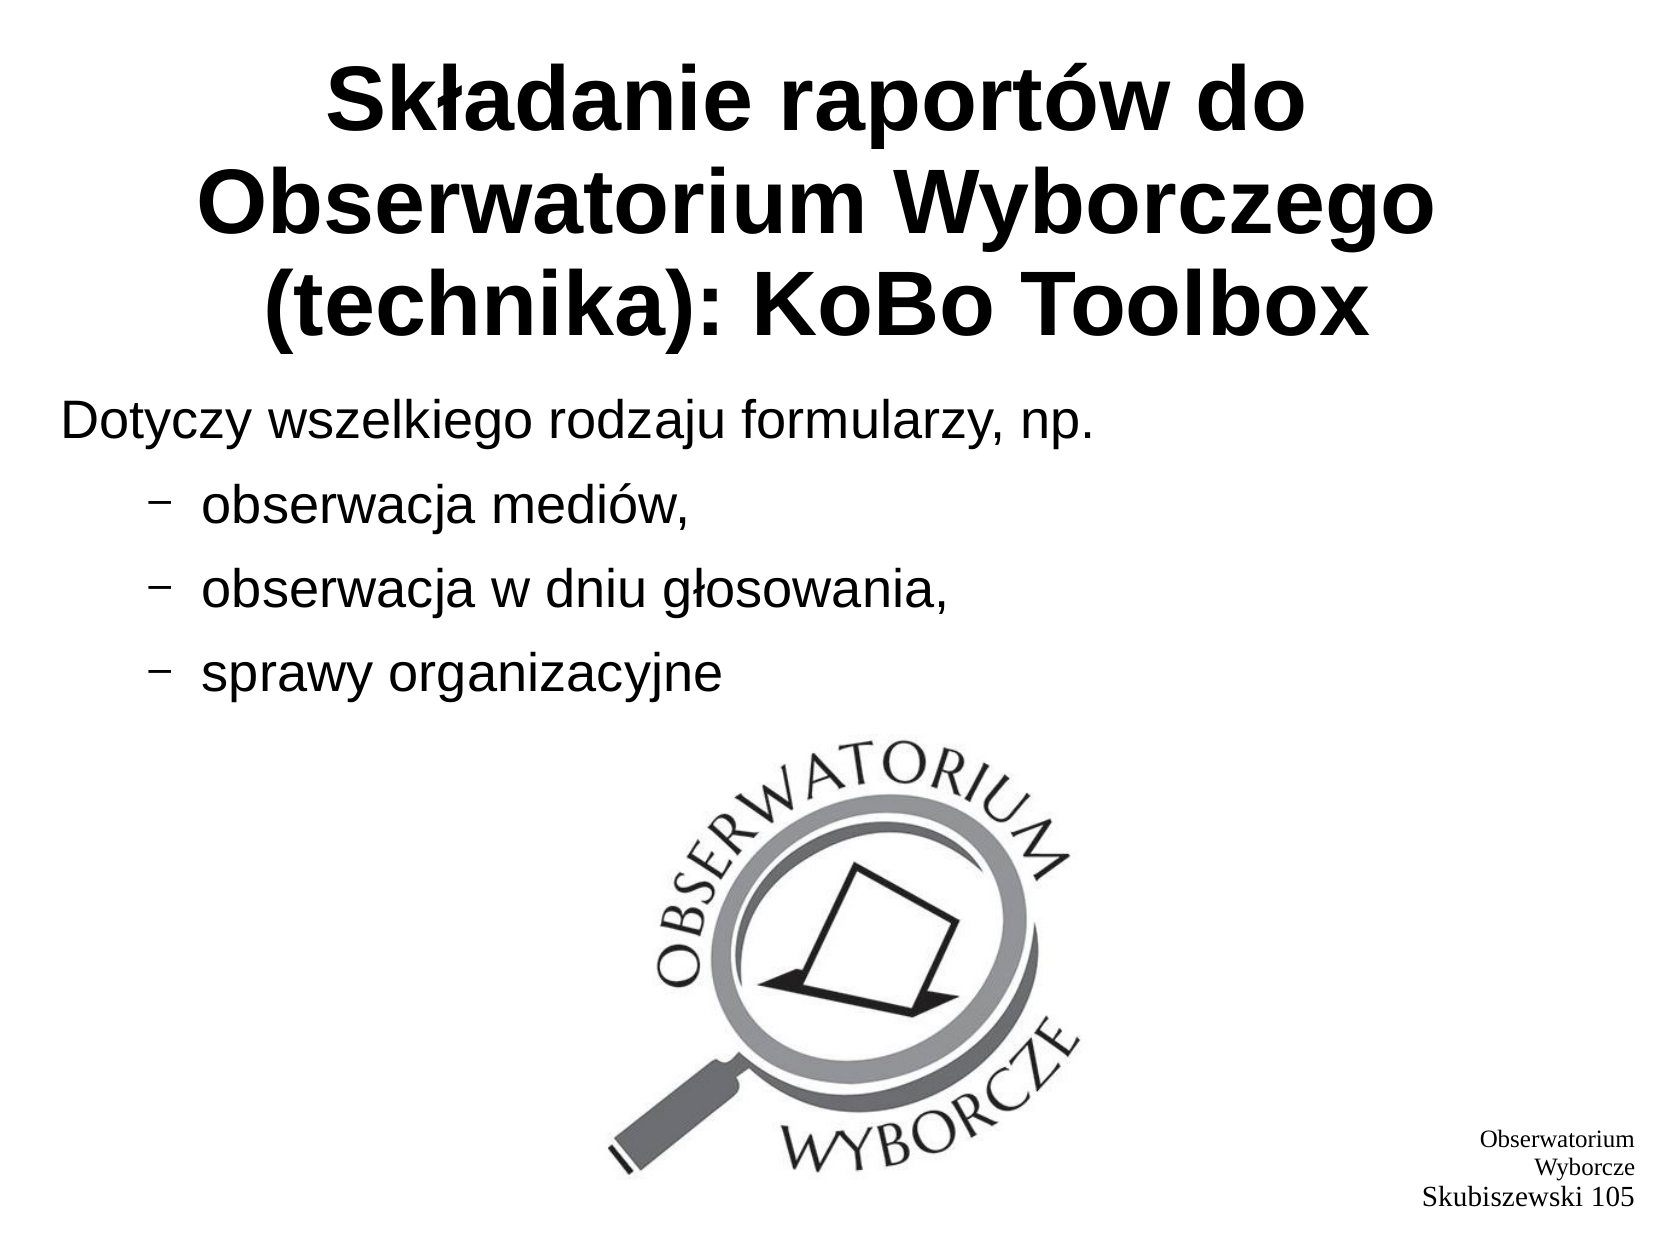

# Składanie raportów do Obserwatorium Wyborczego (technika): KoBo Toolbox
Dotyczy wszelkiego rodzaju formularzy, np.
obserwacja mediów,
obserwacja w dniu głosowania,
sprawy organizacyjne
105